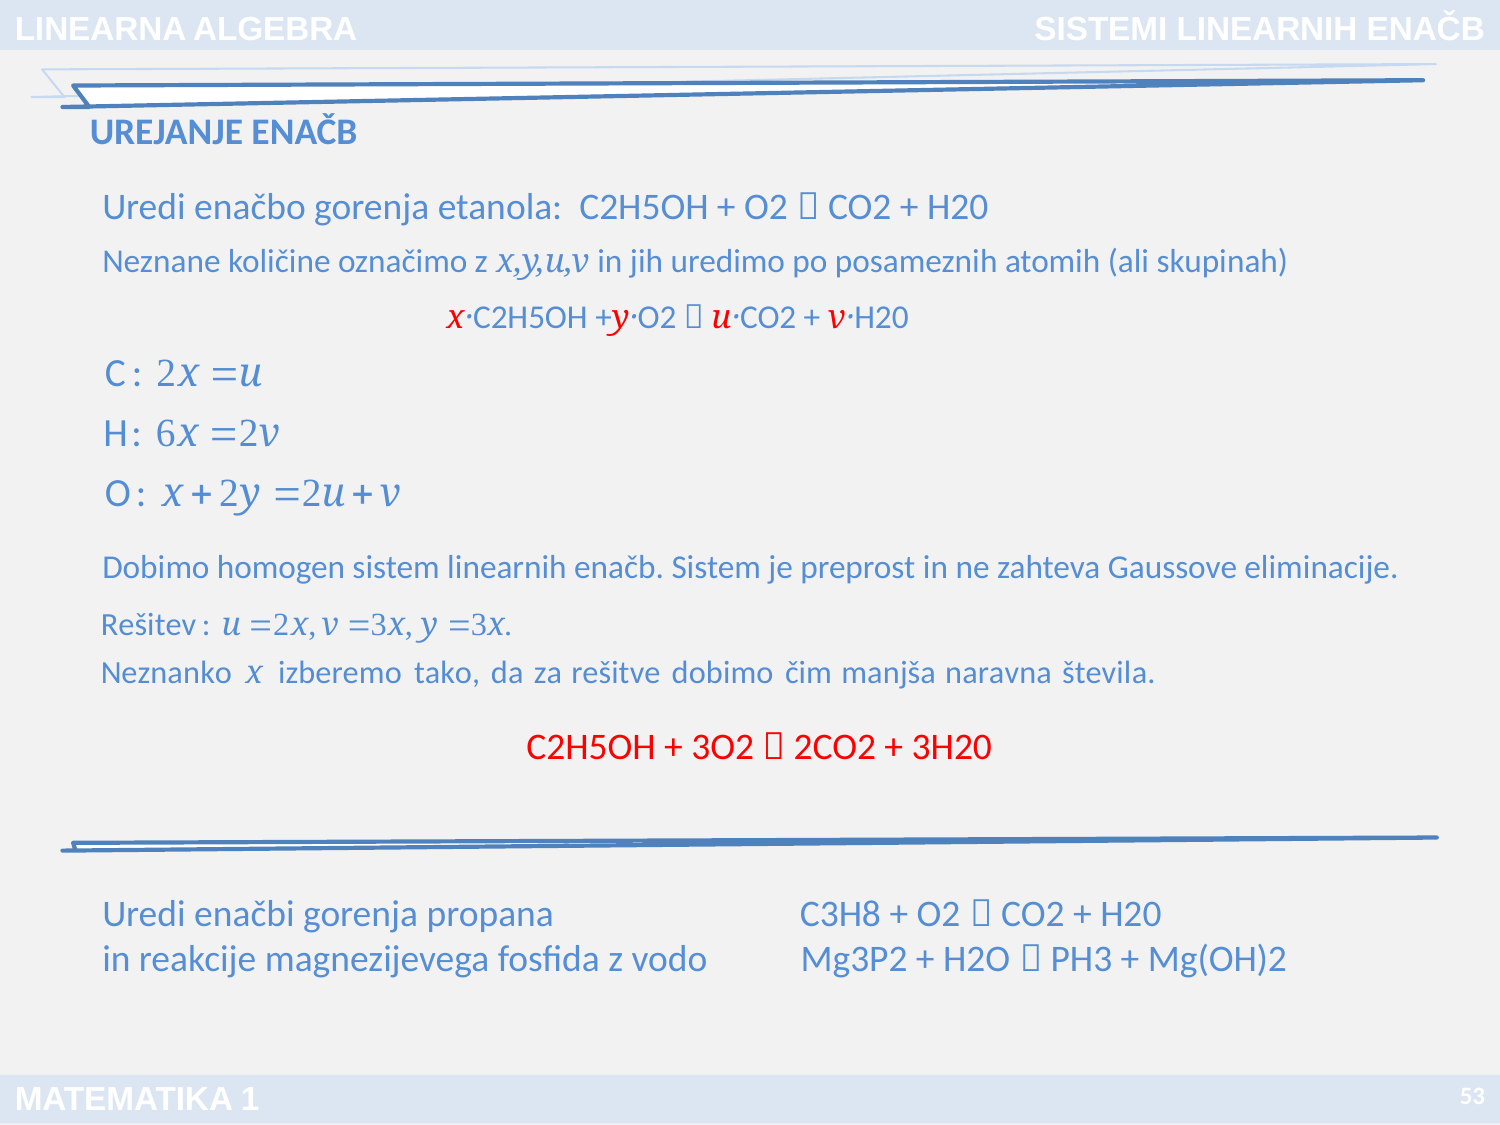

LINEARNA ALGEBRA
SISTEMI LINEARNIH ENAČB
UREJANJE ENAČB
Uredi enačbo gorenja etanola: C2H5OH + O2  CO2 + H20
Neznane količine označimo z x,y,u,v in jih uredimo po posameznih atomih (ali skupinah)
x·C2H5OH +y·O2  u·CO2 + v·H20
Dobimo homogen sistem linearnih enačb. Sistem je preprost in ne zahteva Gaussove eliminacije.
C2H5OH + 3O2  2CO2 + 3H20
Uredi enačbi gorenja propana C3H8 + O2  CO2 + H20
in reakcije magnezijevega fosfida z vodo Mg3P2 + H2O  PH3 + Mg(OH)2
MATEMATIKA 1